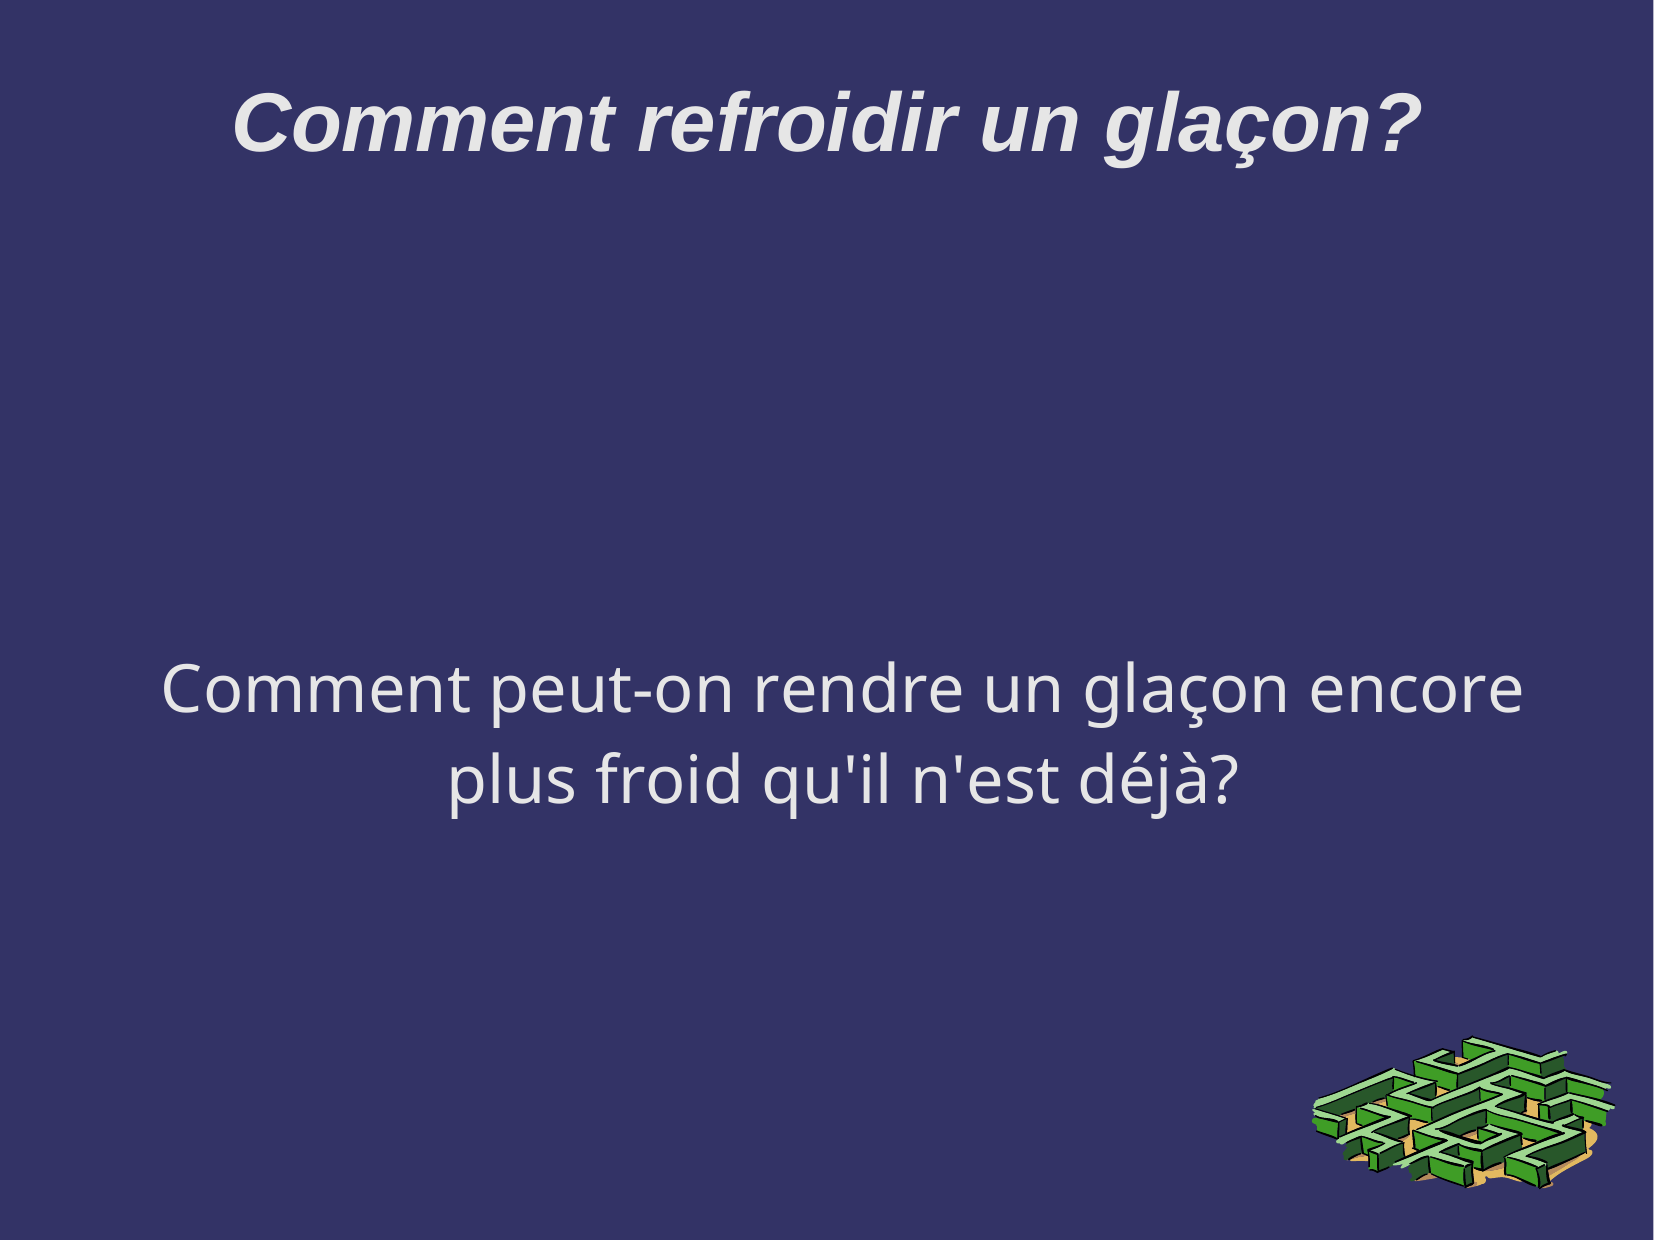

# Comment refroidir un glaçon?
Comment peut-on rendre un glaçon encore plus froid qu'il n'est déjà?